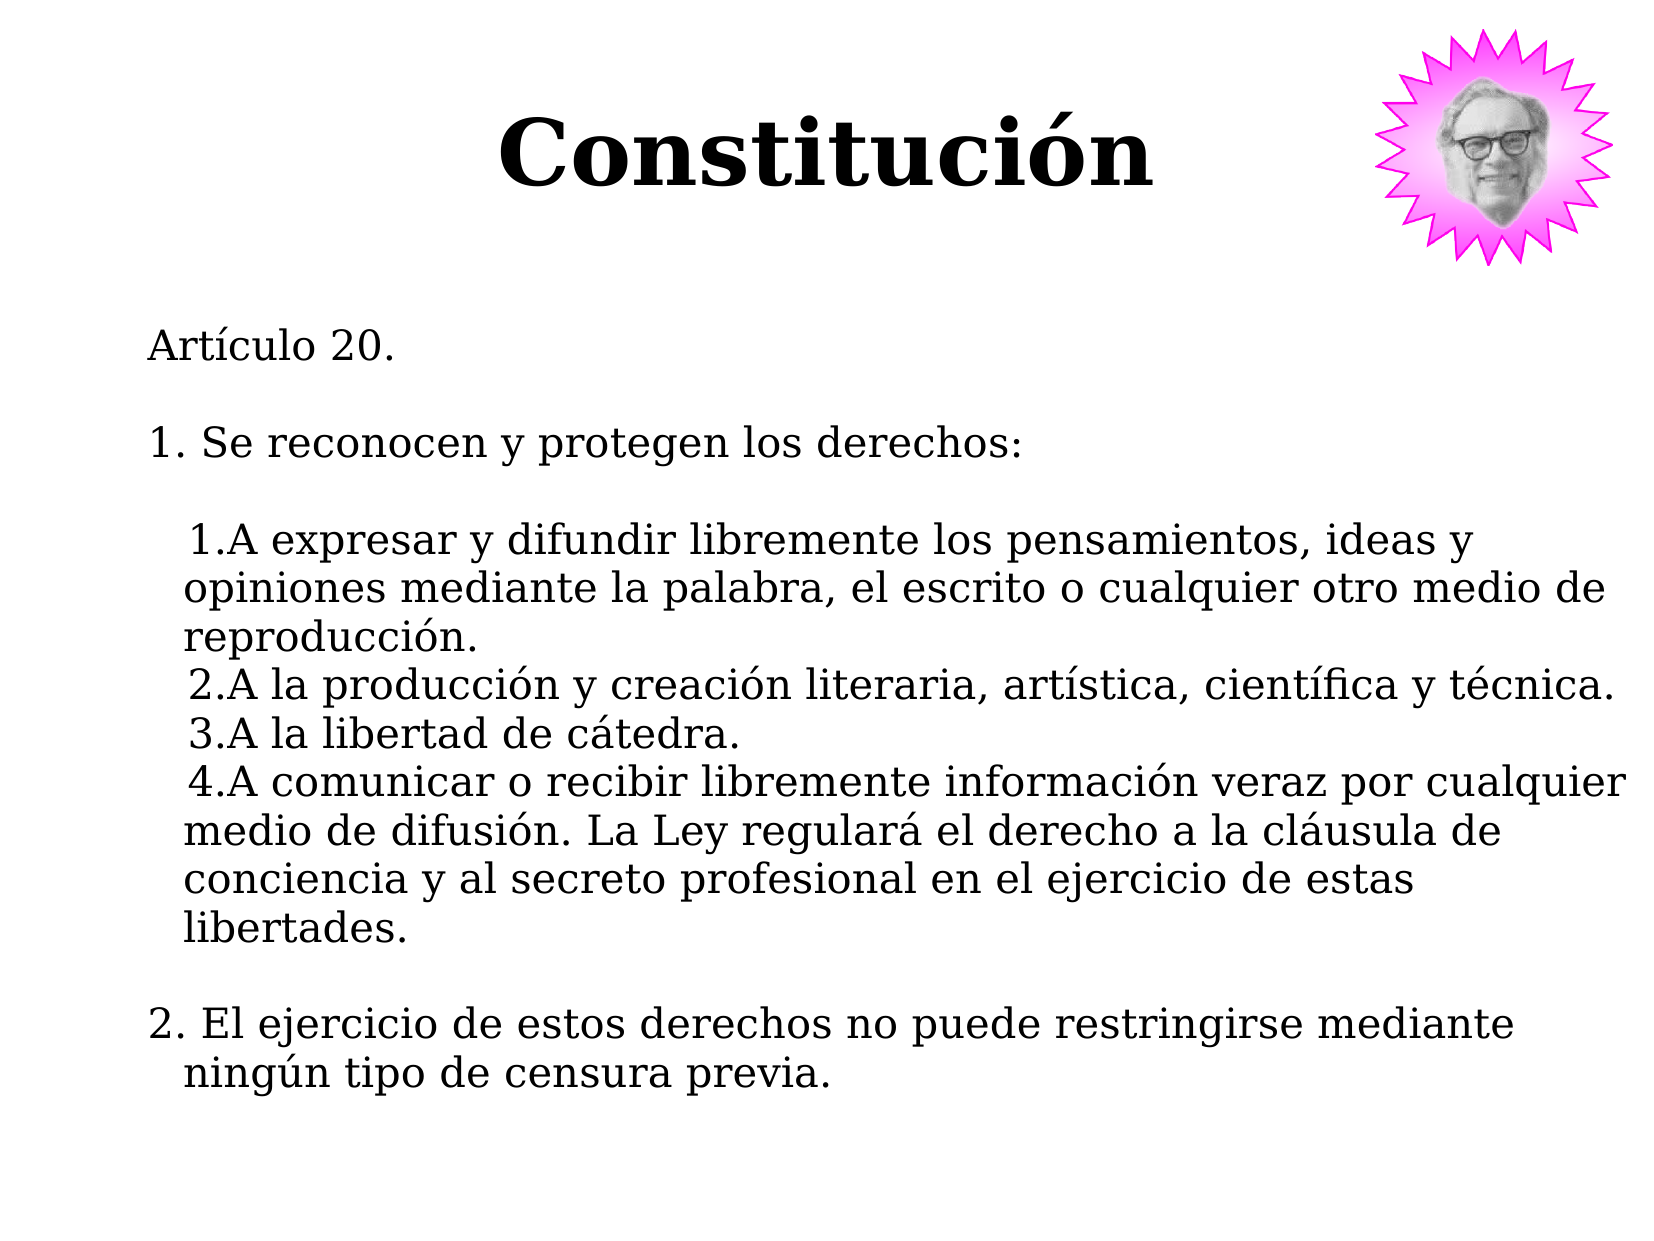

# Constitución
Artículo 20.
1. Se reconocen y protegen los derechos:
 1.A expresar y difundir libremente los pensamientos, ideas y opiniones mediante la palabra, el escrito o cualquier otro medio de reproducción.
 2.A la producción y creación literaria, artística, científica y técnica.
 3.A la libertad de cátedra.
 4.A comunicar o recibir libremente información veraz por cualquier medio de difusión. La Ley regulará el derecho a la cláusula de conciencia y al secreto profesional en el ejercicio de estas libertades.
2. El ejercicio de estos derechos no puede restringirse mediante ningún tipo de censura previa.